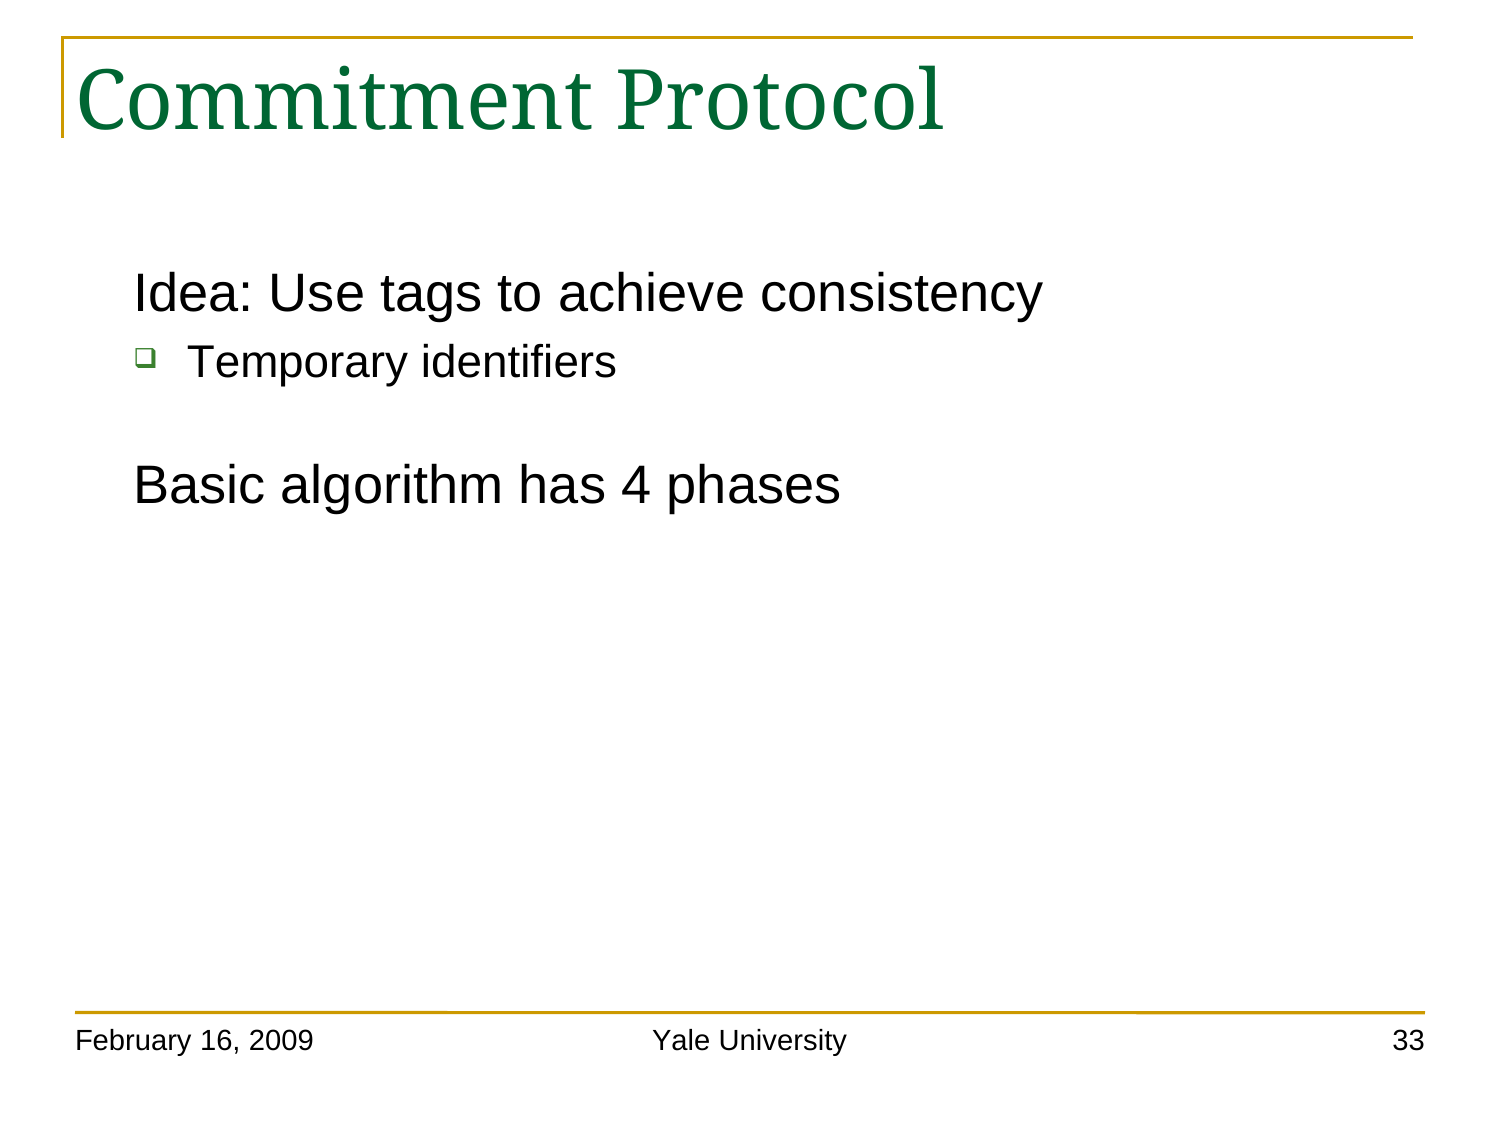

# Commitment Protocol
Idea: Use tags to achieve consistency
Temporary identifiers
Basic algorithm has 4 phases
February 16, 2009
Yale University
33